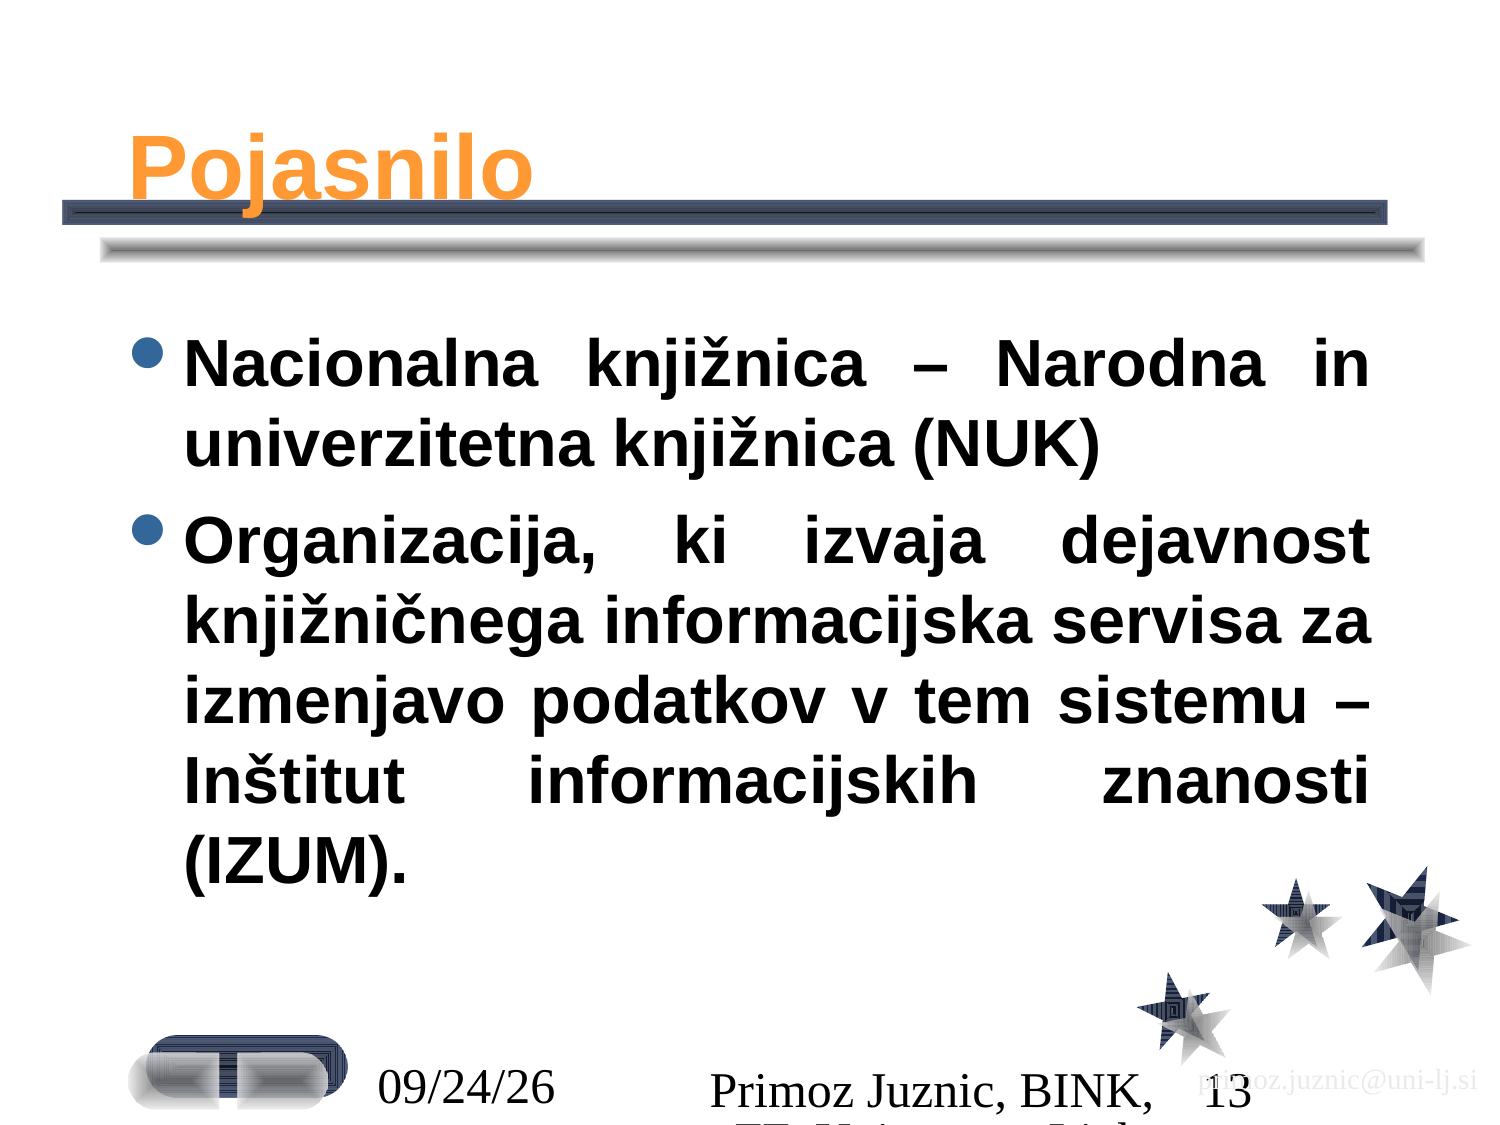

# Pojasnilo
Nacionalna knjižnica – Narodna in univerzitetna knjižnica (NUK)
Organizacija, ki izvaja dejavnost knjižničnega informacijska servisa za izmenjavo podatkov v tem sistemu – Inštitut informacijskih znanosti (IZUM).
Primoz Juznic, BINK, FF, Univerza v Ljubljani
13